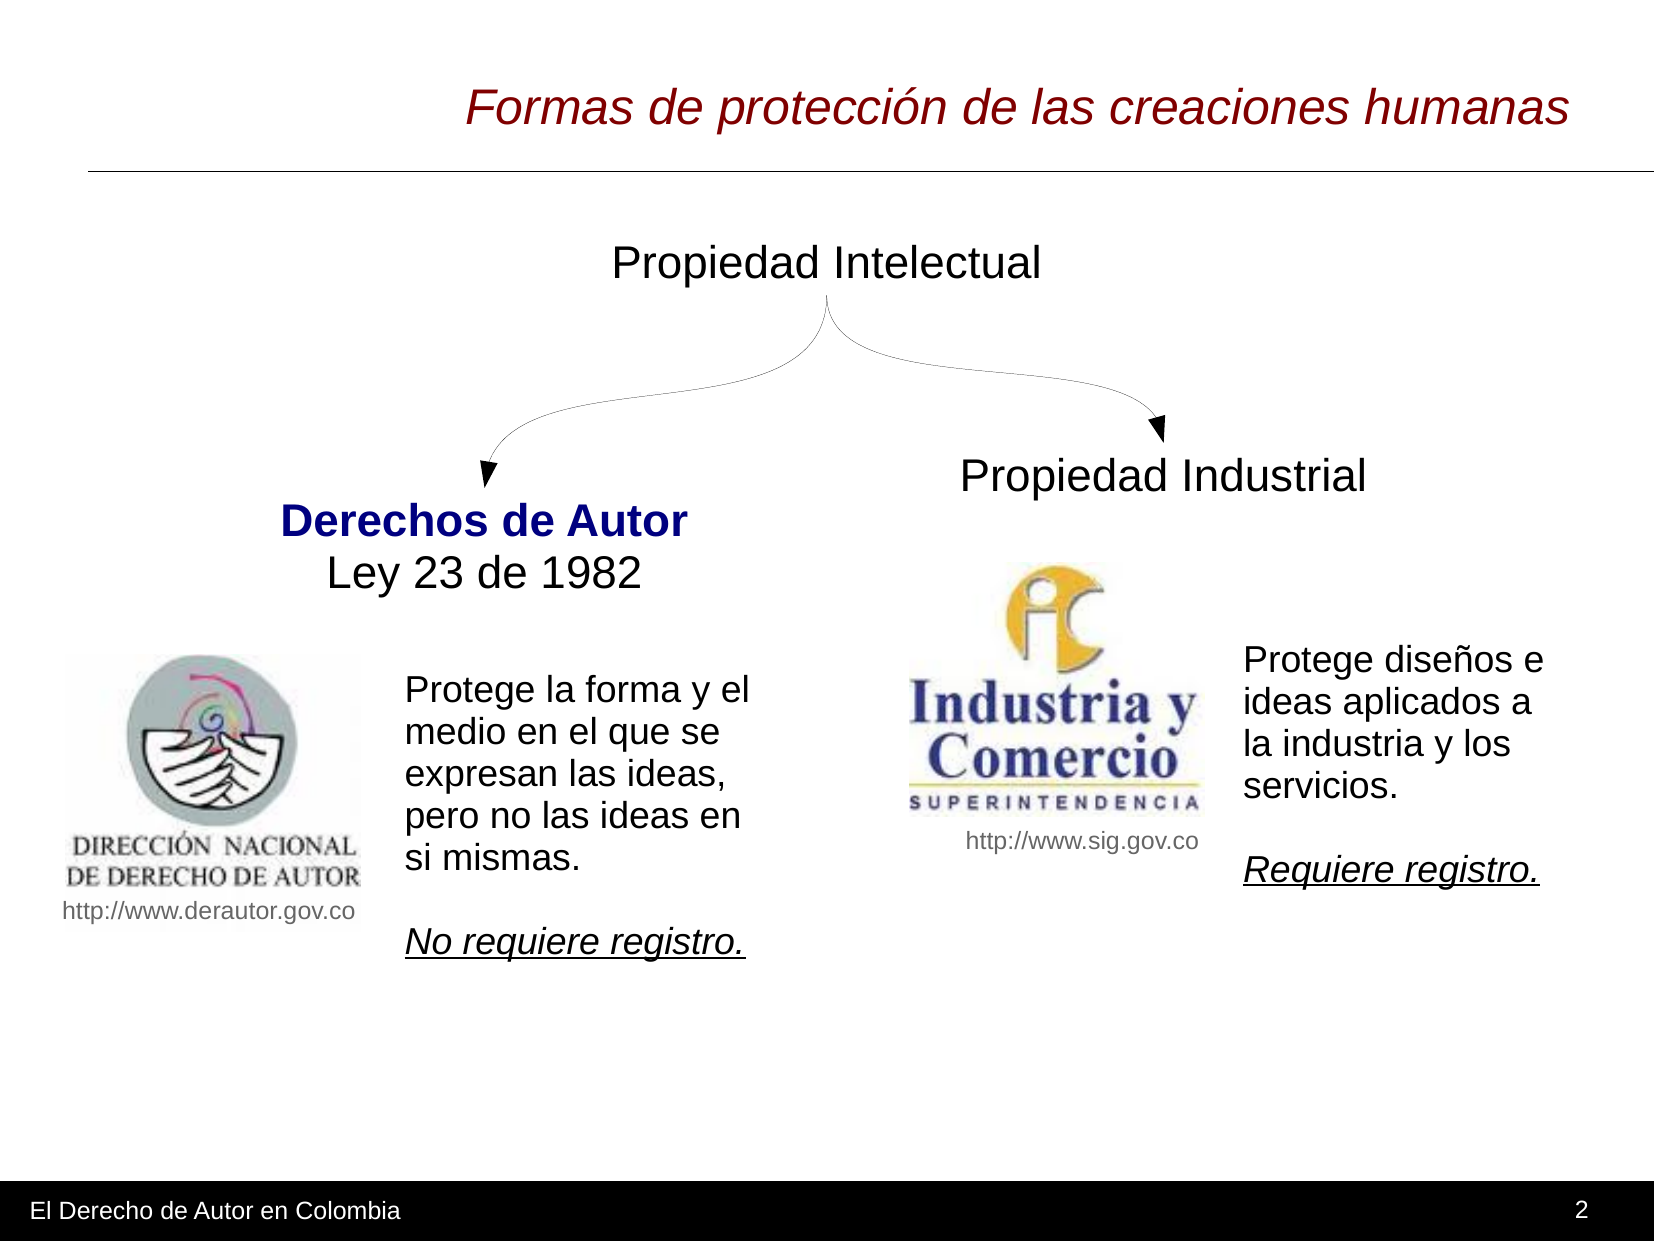

# Formas de protección de las creaciones humanas
Propiedad Intelectual
Propiedad Industrial
Derechos de Autor
Ley 23 de 1982
Protege diseños e ideas aplicados a la industria y los servicios.
Requiere registro.
Protege la forma y el medio en el que se expresan las ideas, pero no las ideas en si mismas.
No requiere registro.
http://www.sig.gov.co
http://www.derautor.gov.co
2